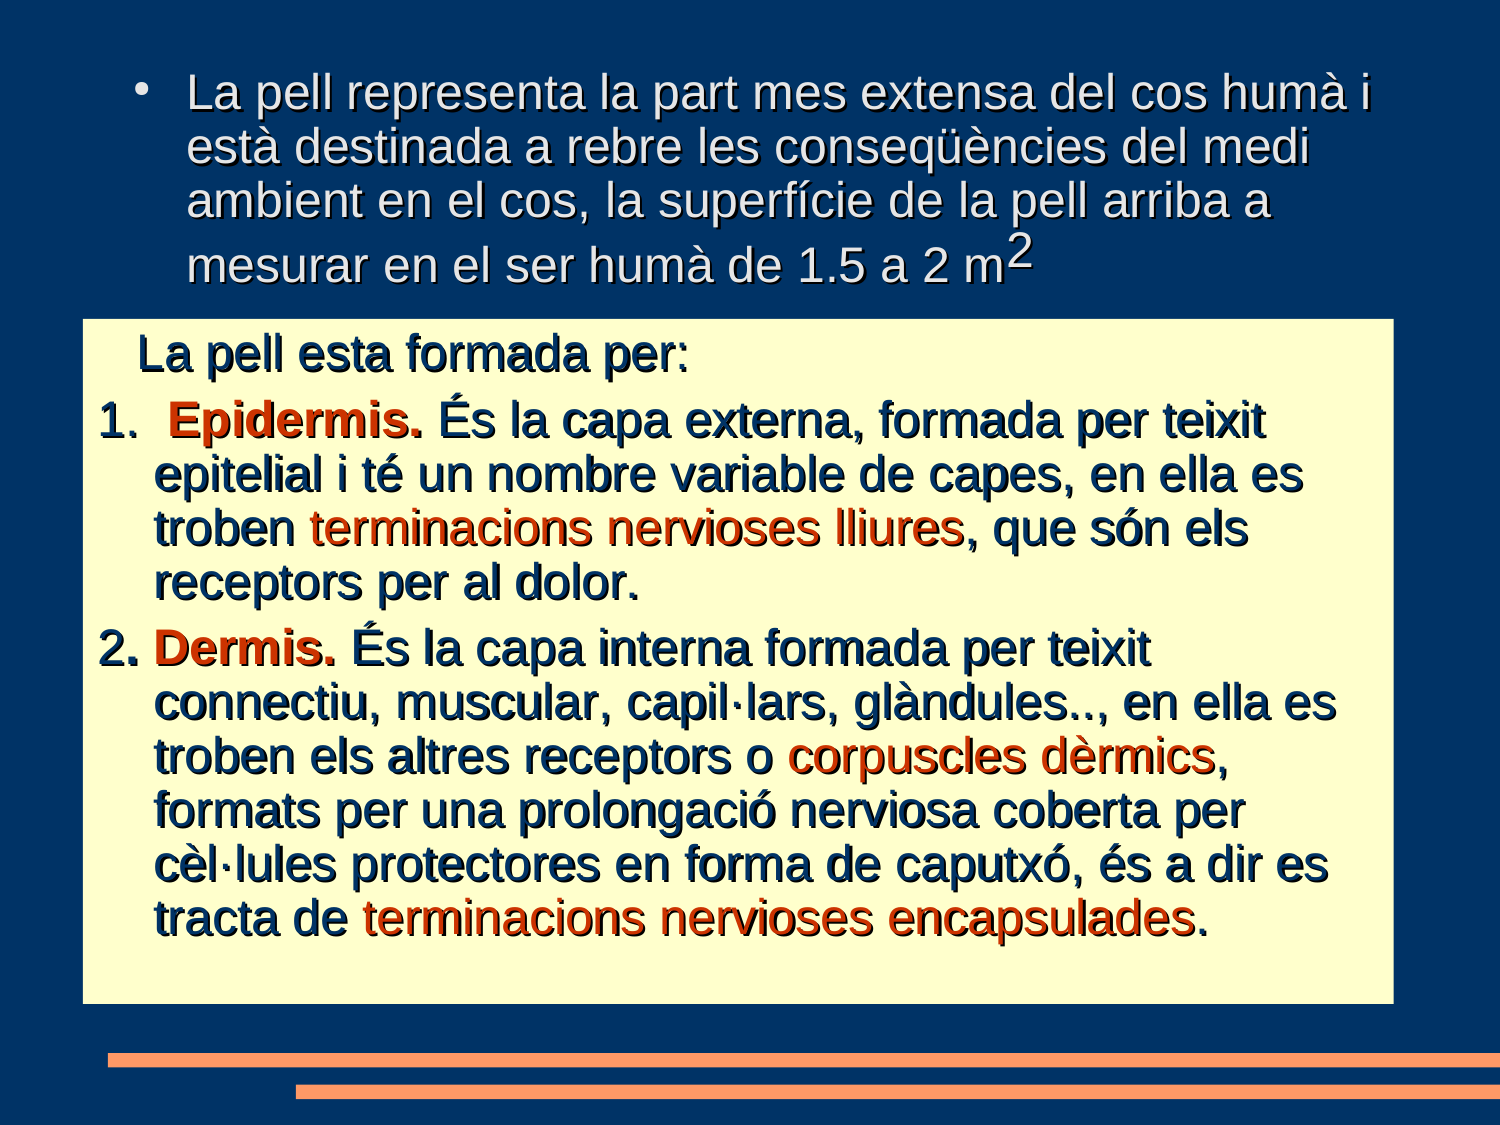

# La pell representa la part mes extensa del cos humà i està destinada a rebre les conseqüències del medi ambient en el cos, la superfície de la pell arriba a mesurar en el ser humà de 1.5 a 2 m2
 La pell esta formada per:
1. Epidermis. És la capa externa, formada per teixit epitelial i té un nombre variable de capes, en ella es troben terminacions nervioses lliures, que són els receptors per al dolor.
2. Dermis. És la capa interna formada per teixit connectiu, muscular, capil·lars, glàndules.., en ella es troben els altres receptors o corpuscles dèrmics, formats per una prolongació nerviosa coberta per cèl·lules protectores en forma de caputxó, és a dir es tracta de terminacions nervioses encapsulades.